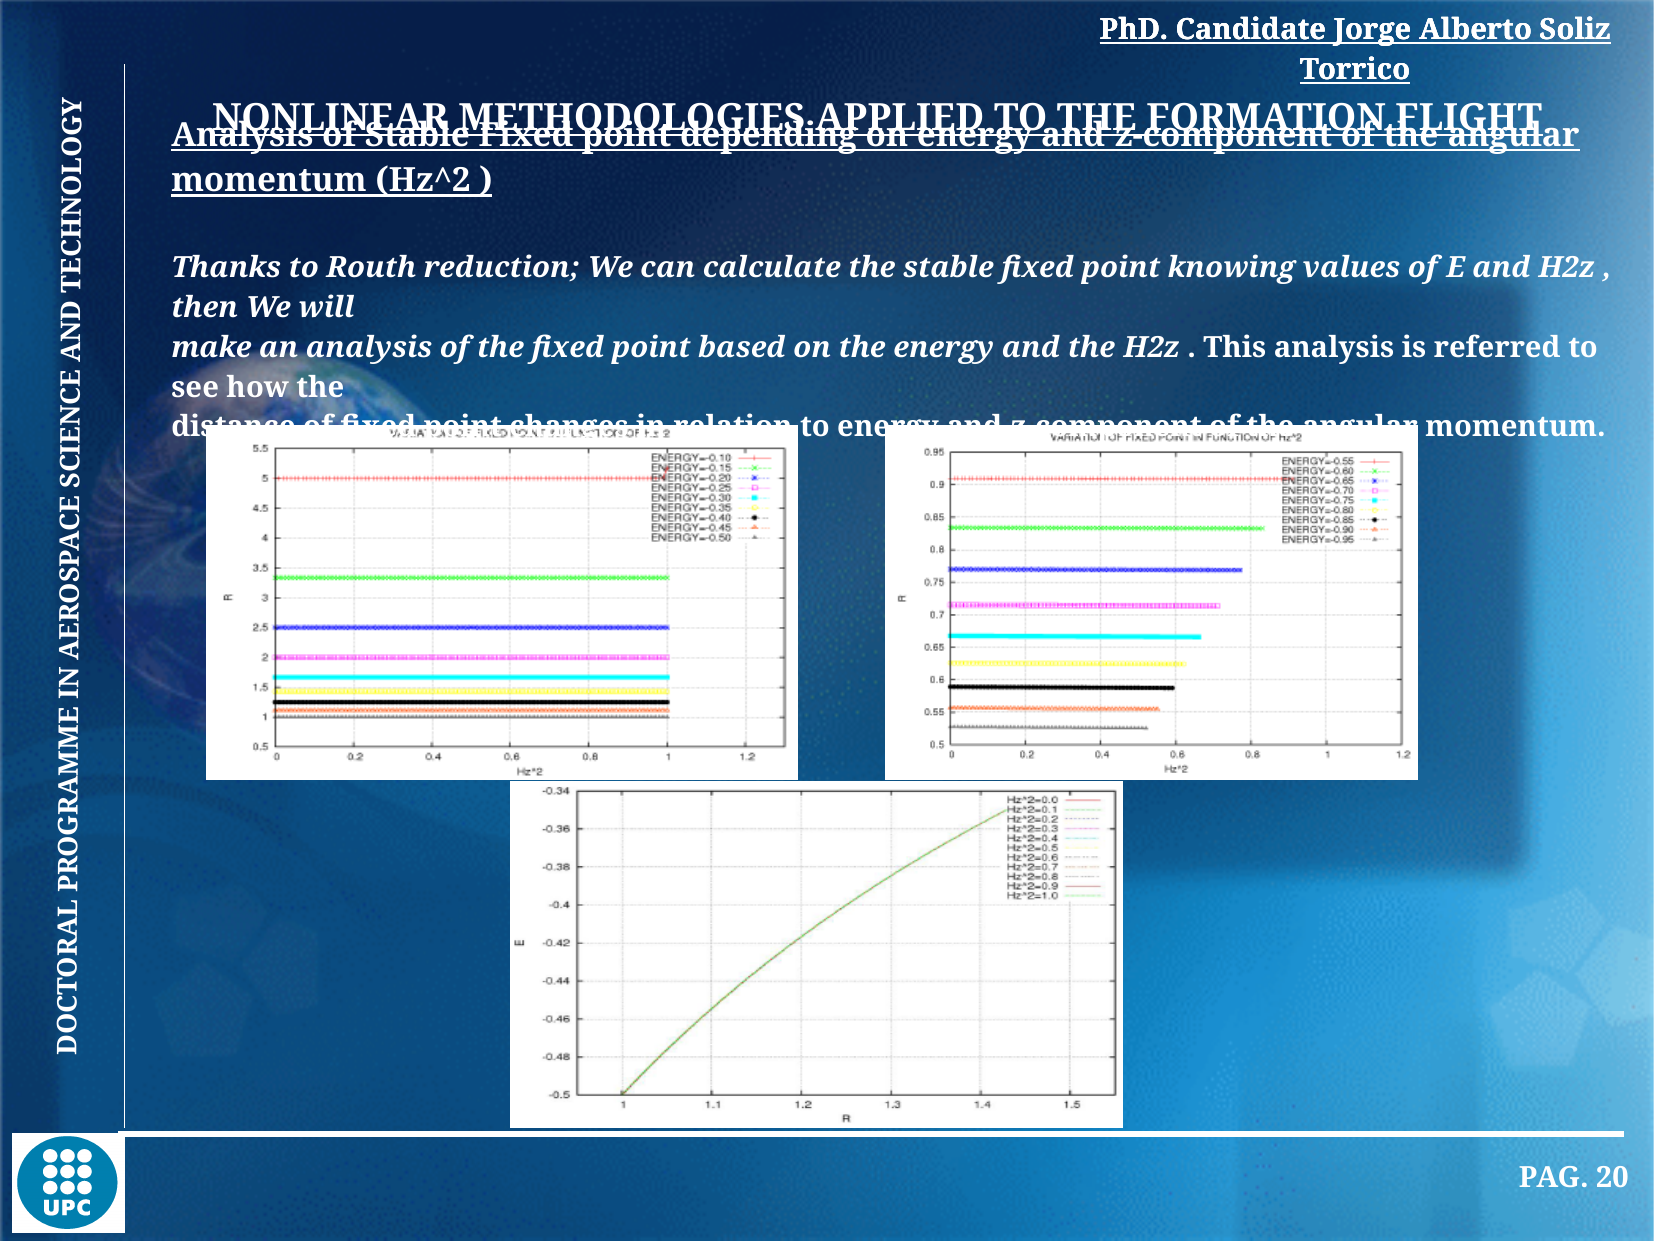

# PhD. Candidate Jorge Alberto Soliz Torrico
PhD. Candidate Jorge Alberto Soliz Torrico
PhD. Candidate Jorge Alberto Soliz Torrico
NONLINEAR METHODOLOGIES APPLIED TO THE FORMATION FLIGHT
Analysis of Stable Fixed point depending on energy and z-component of the angular momentum (Hz^2 )
Thanks to Routh reduction; We can calculate the stable fixed point knowing values of E and H2z , then We will
make an analysis of the fixed point based on the energy and the H2z . This analysis is referred to see how the
distance of fixed point changes in relation to energy and z-component of the angular momentum.
DOCTORAL PROGRAMME IN AEROSPACE SCIENCE AND TECHNOLOGY
PAG. 20